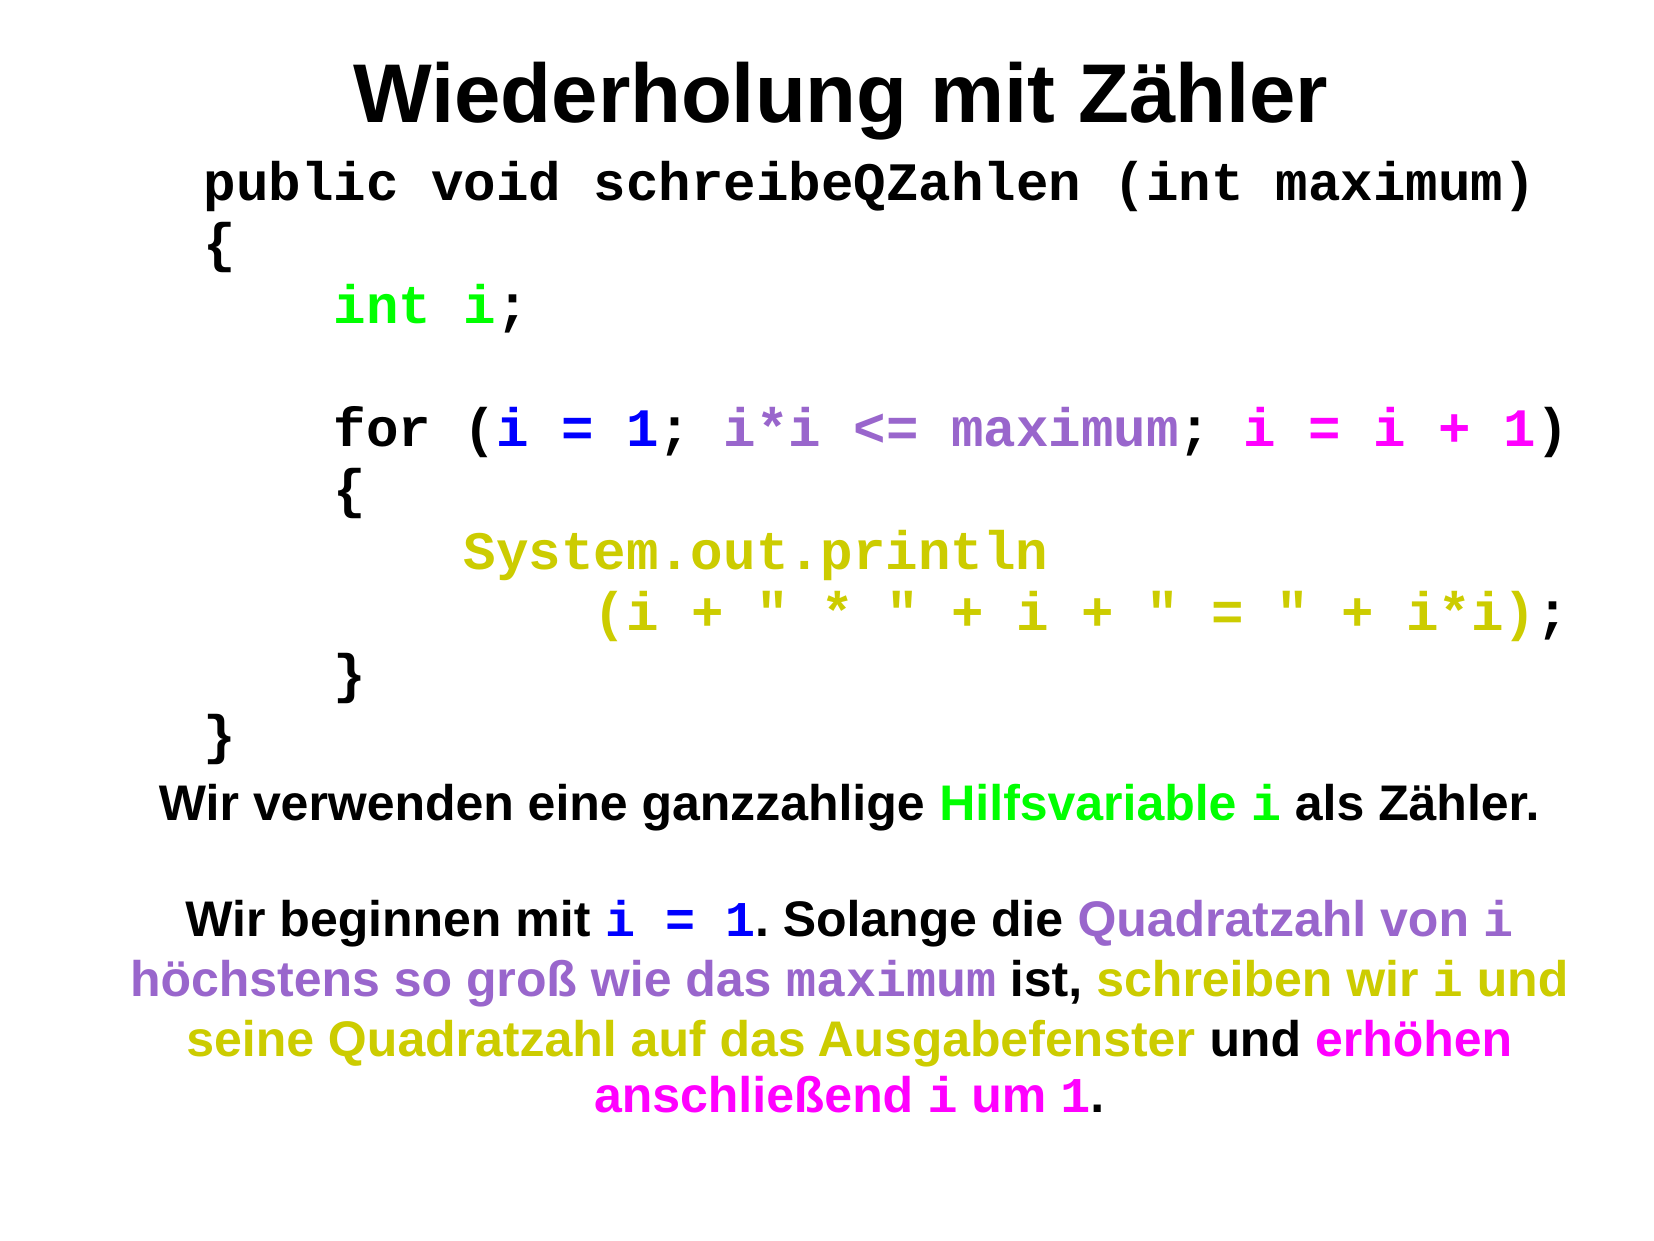

Wiederholung mit Zähler
 public void schreibeQZahlen (int maximum)
 {
 int i;
 for (i = 1; i*i <= maximum; i = i + 1)
 {
 System.out.println
 (i + " * " + i + " = " + i*i);
 }
 }
Wir verwenden eine ganzzahlige Hilfsvariable i als Zähler.
Wir beginnen mit i = 1. Solange die Quadratzahl von i höchstens so groß wie das maximum ist, schreiben wir i und seine Quadratzahl auf das Ausgabefenster und erhöhen anschließend i um 1.